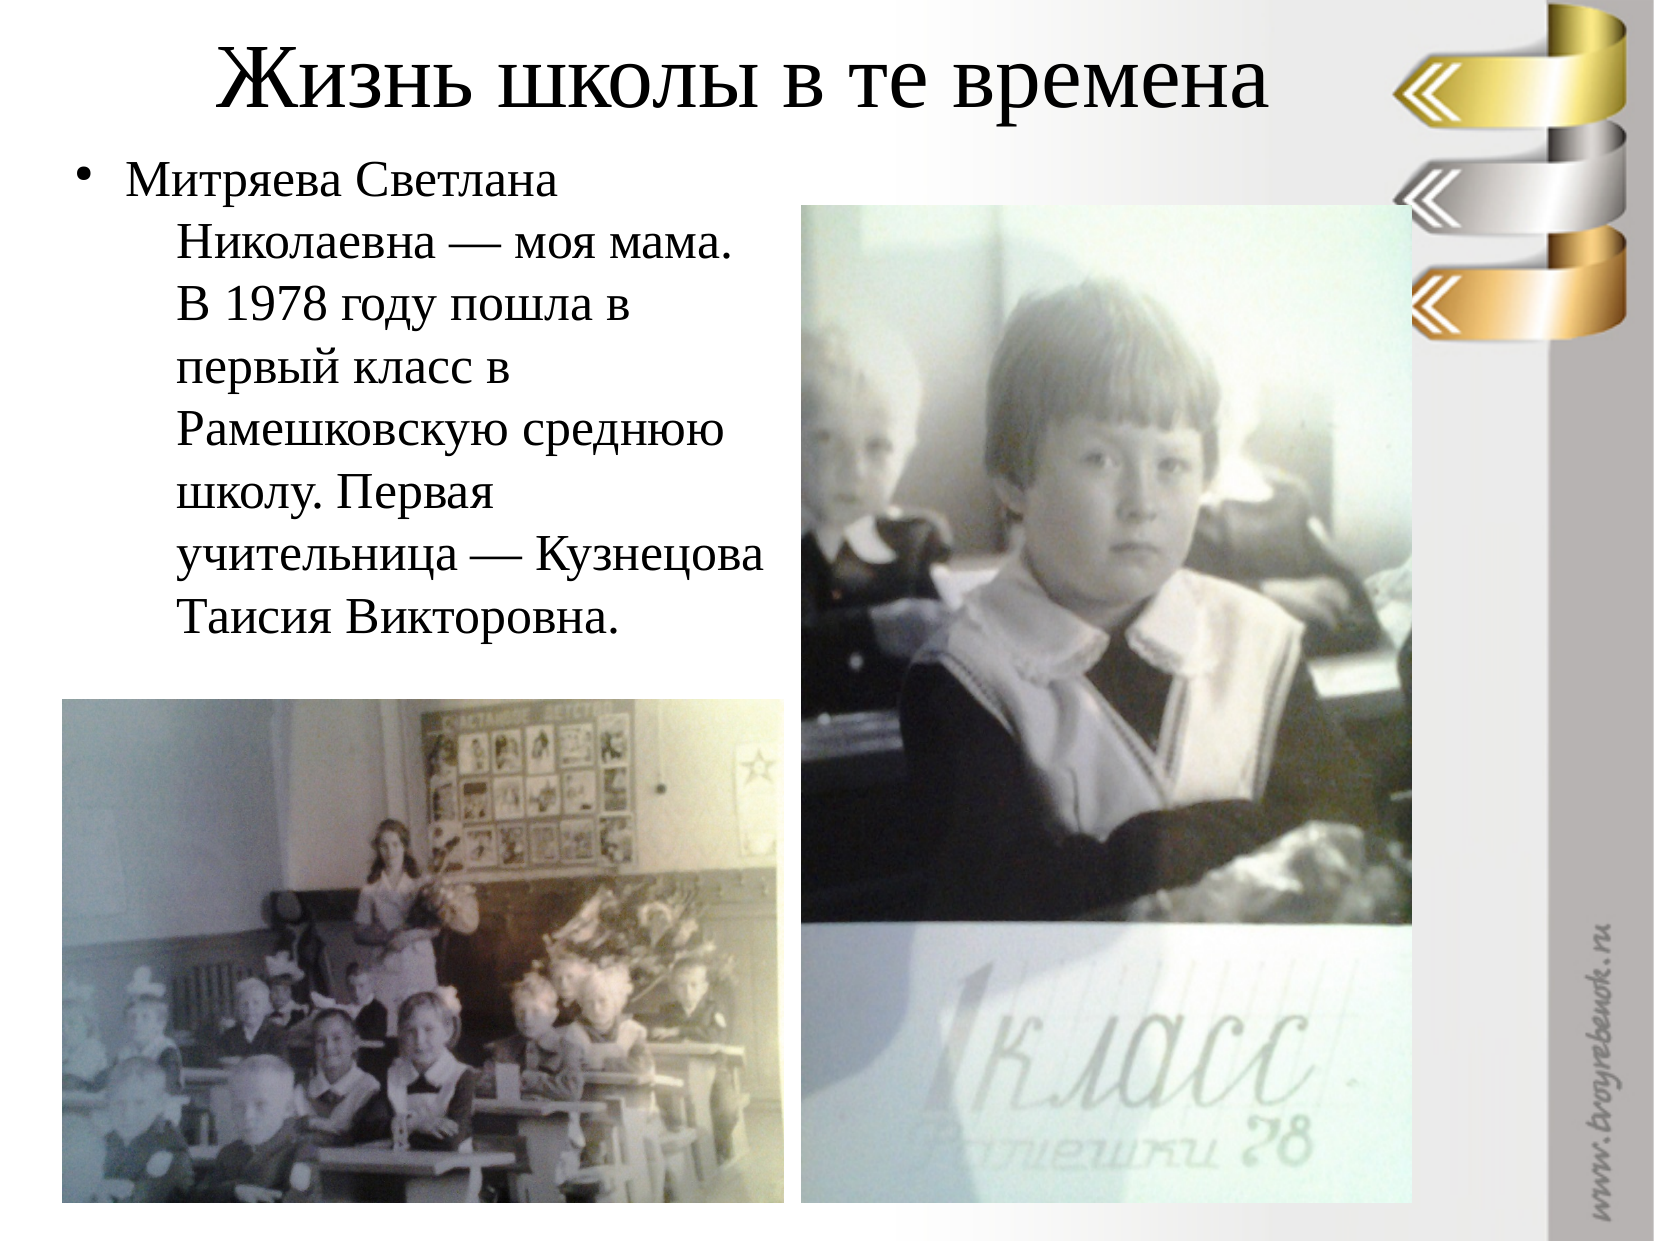

# Жизнь школы в те времена
Митряева Светлана Николаевна — моя мама. В 1978 году пошла в первый класс в Рамешковскую среднюю школу. Первая учительница — Кузнецова Таисия Викторовна.